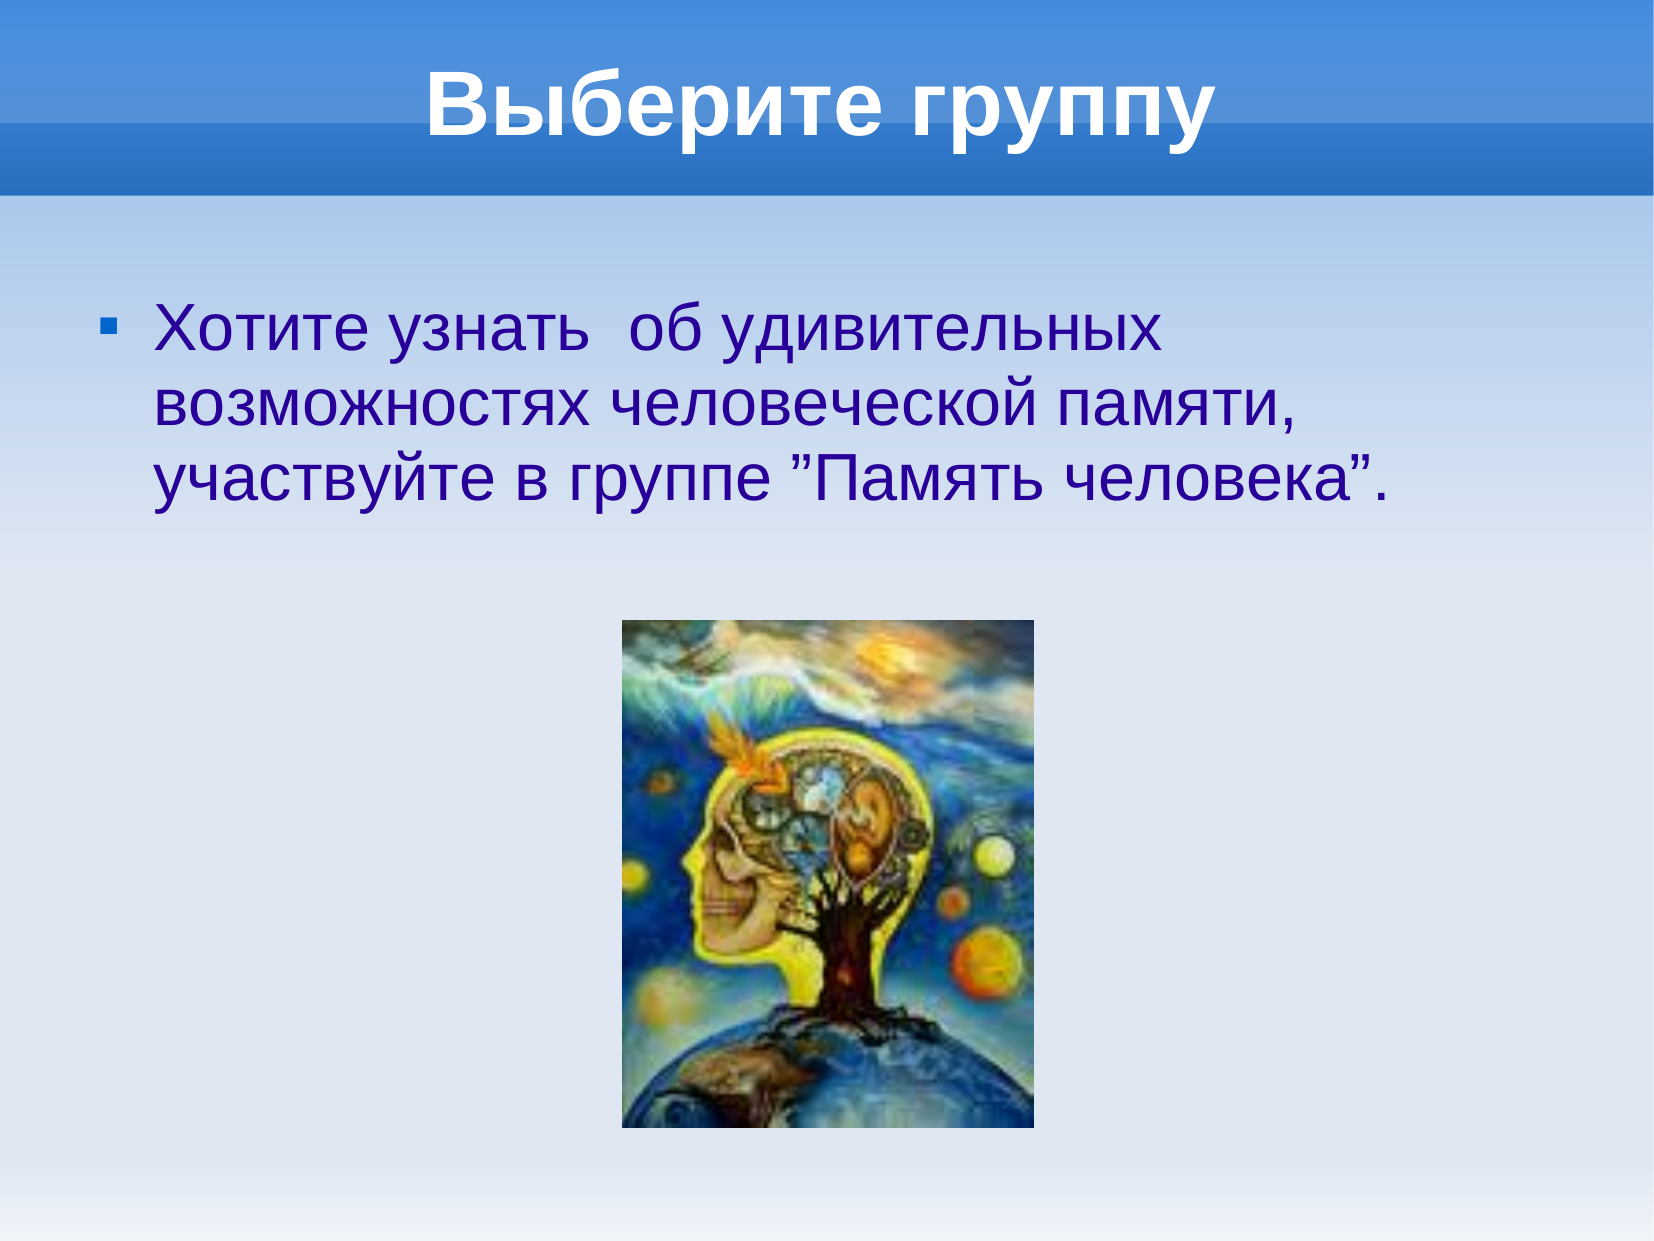

# Выберите группу
Хотите узнать об удивительных возможностях человеческой памяти, участвуйте в группе ”Память человека”.